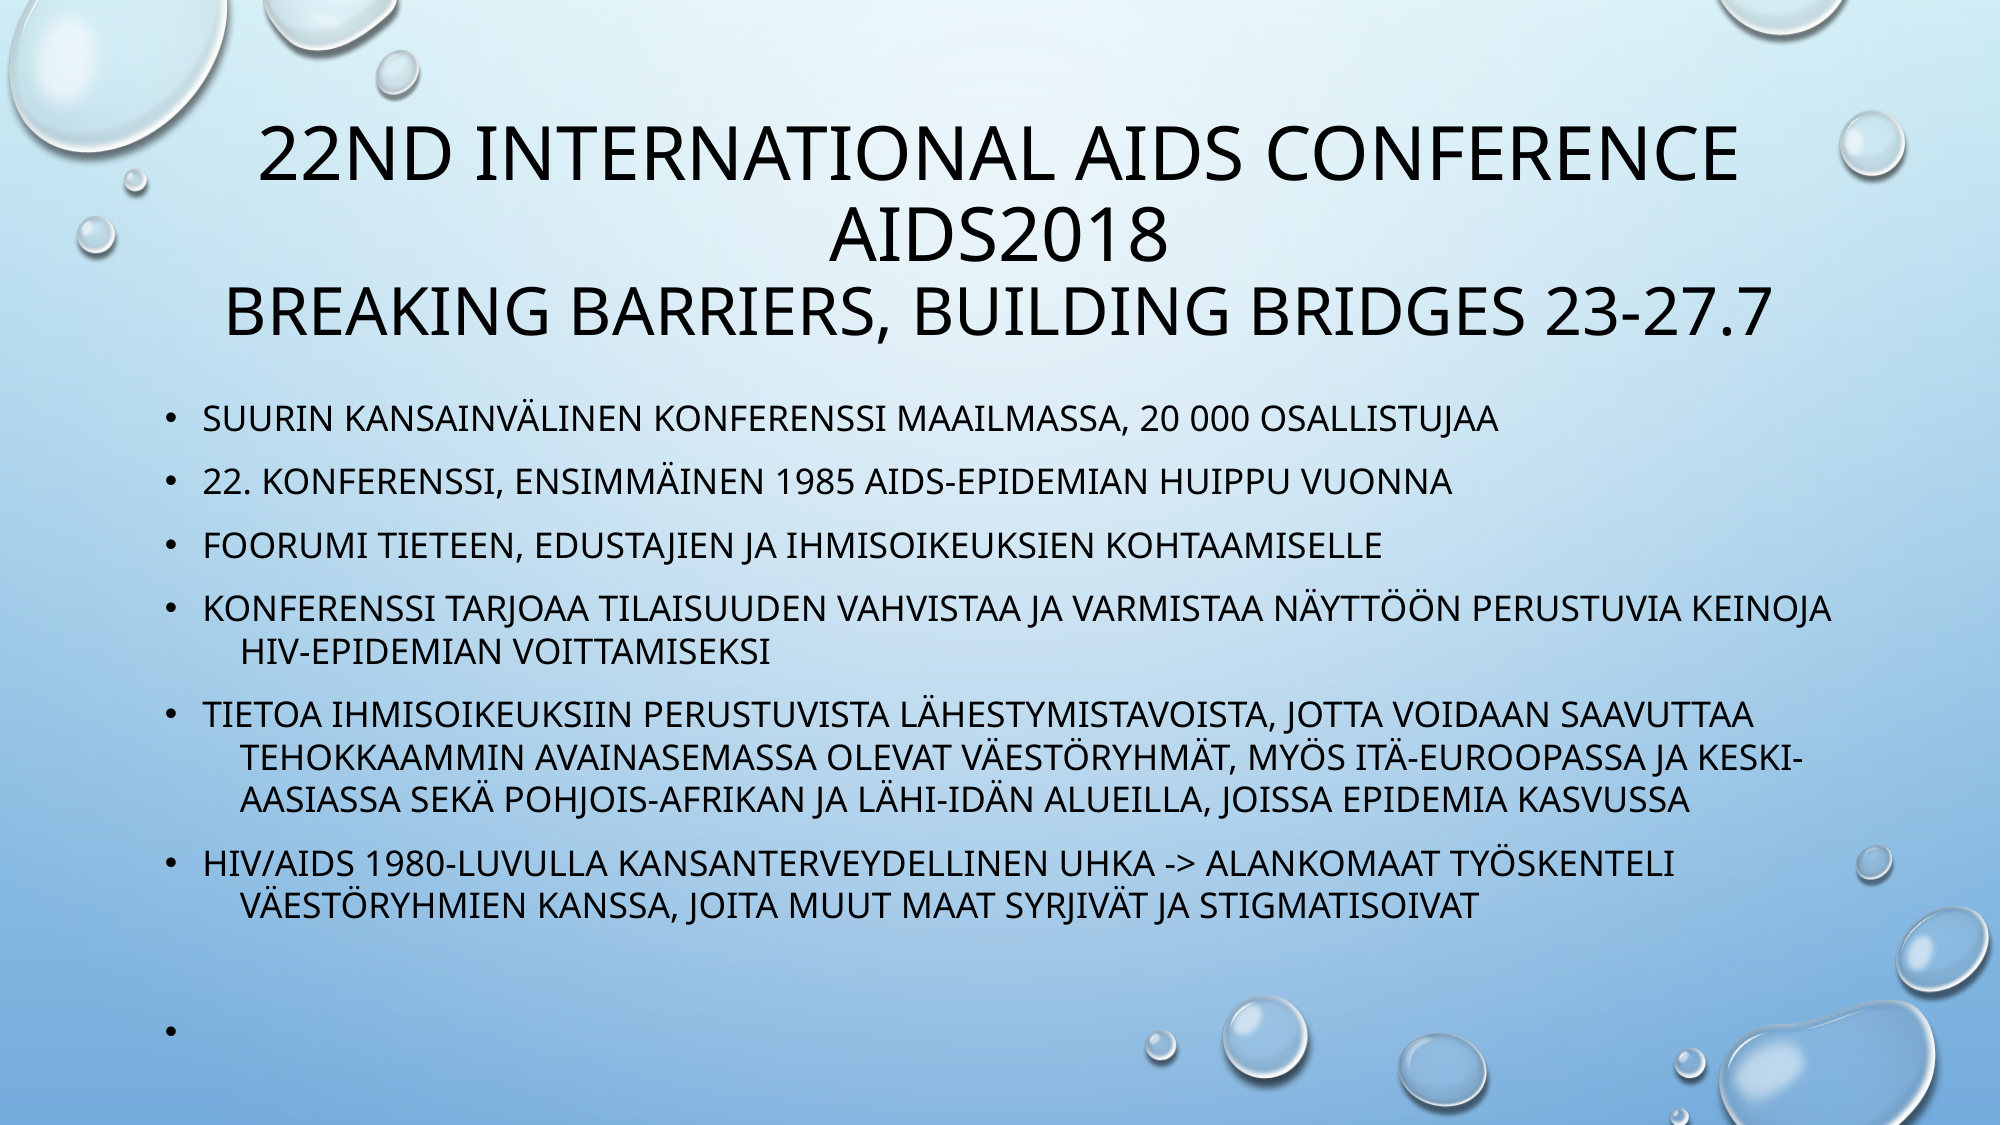

# 22nd International AIDS Conference AIDS2018 Breaking Barriers, Building Bridges 23-27.7
Suurin kansainvälinen Konferenssi Maailmassa, 20 000 osallistujaa
22. konferenssi, ensimmäinen 1985 AIDS-epidemian huippu vuonna
foorumi tieteen, edustajien ja ihmisoikeuksien kohtaamiselle
konferenssi tarjoaa tilaisuuden vahvistaa ja varmistaa näyttöön perustuvia keinoja HIV-epidemian voittamiseksi
Tietoa IHMISoikeuksiin perustuvista lähestymistavoista, jotta voidaan saavuttaa tehokkaammin avainasemassa olevat väestöryhmät, myös Itä-Euroopassa ja Keski-Aasiassa sekä Pohjois-Afrikan ja Lähi-idän alueilla, joissa epidemia kasvussa
HIV/aids 1980-luvulla kansanterveydellinen uhka -> Alankomaat työskenteli väestöryhmien kanssa, joita muut maat syrjivät ja stigmatisoivat